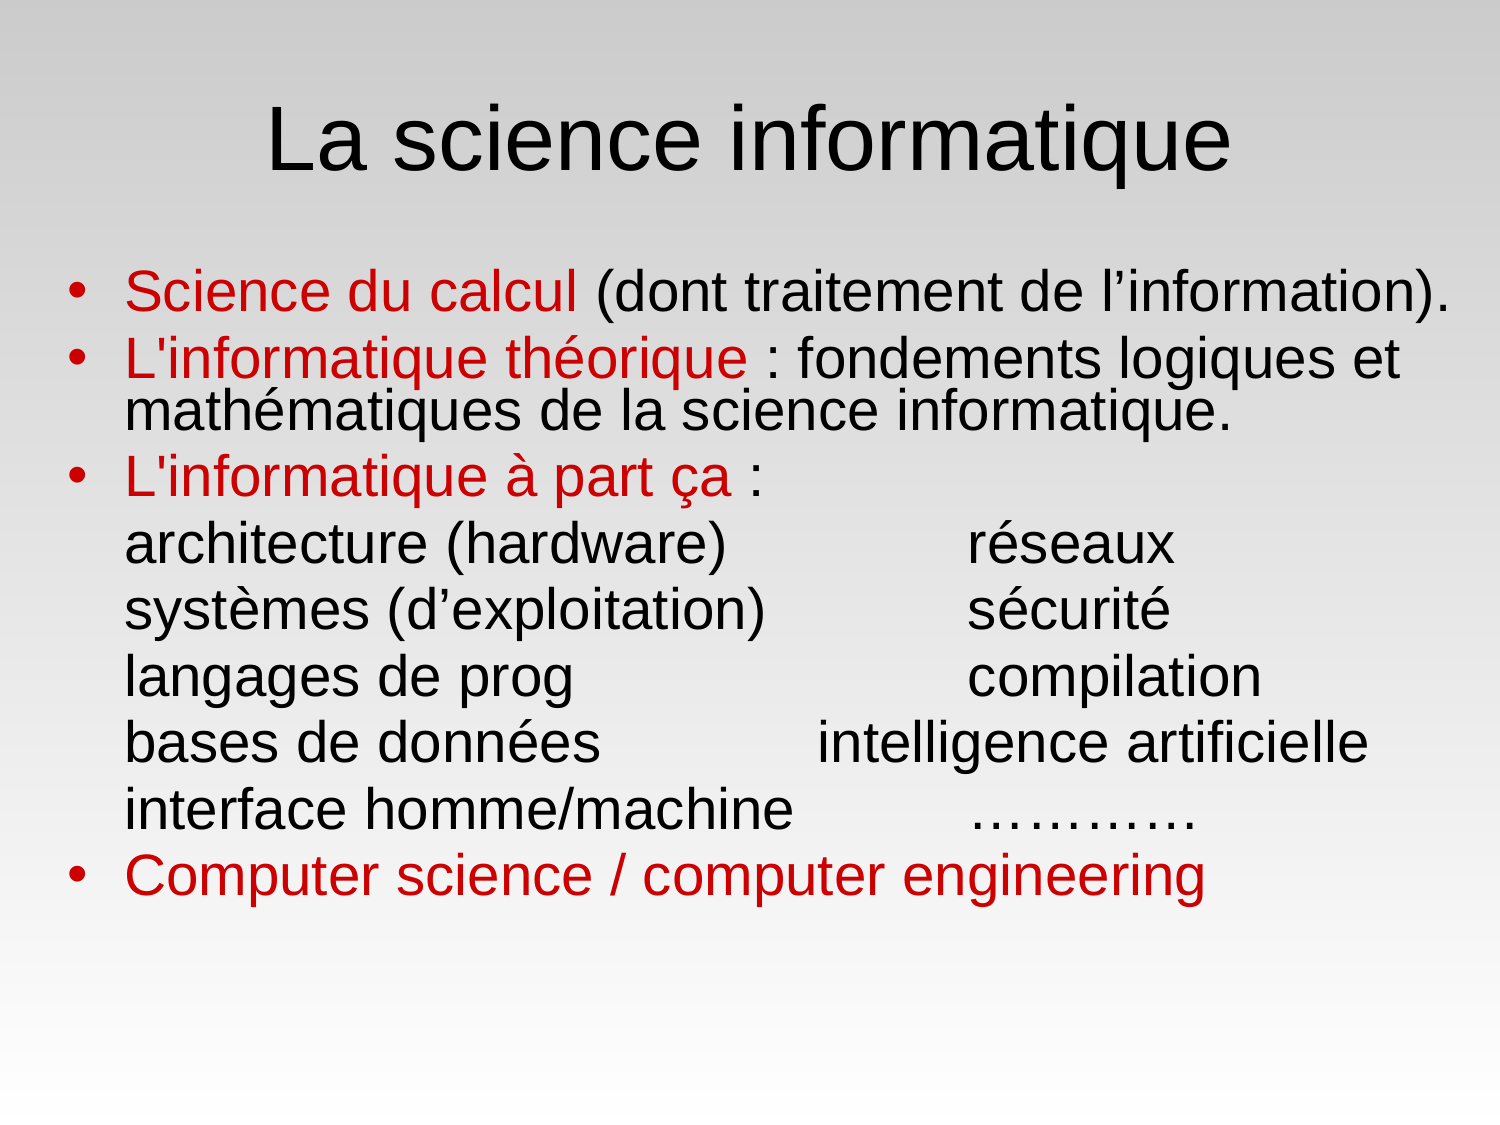

# La science informatique
Science du calcul (dont traitement de l’information).
L'informatique théorique : fondements logiques et mathématiques de la science informatique.
L'informatique à part ça :
	architecture (hardware)		réseaux
	systèmes (d’exploitation)		sécurité
	langages de prog			compilation
	bases de données 		intelligence artificielle
	interface homme/machine 		…………
Computer science / computer engineering